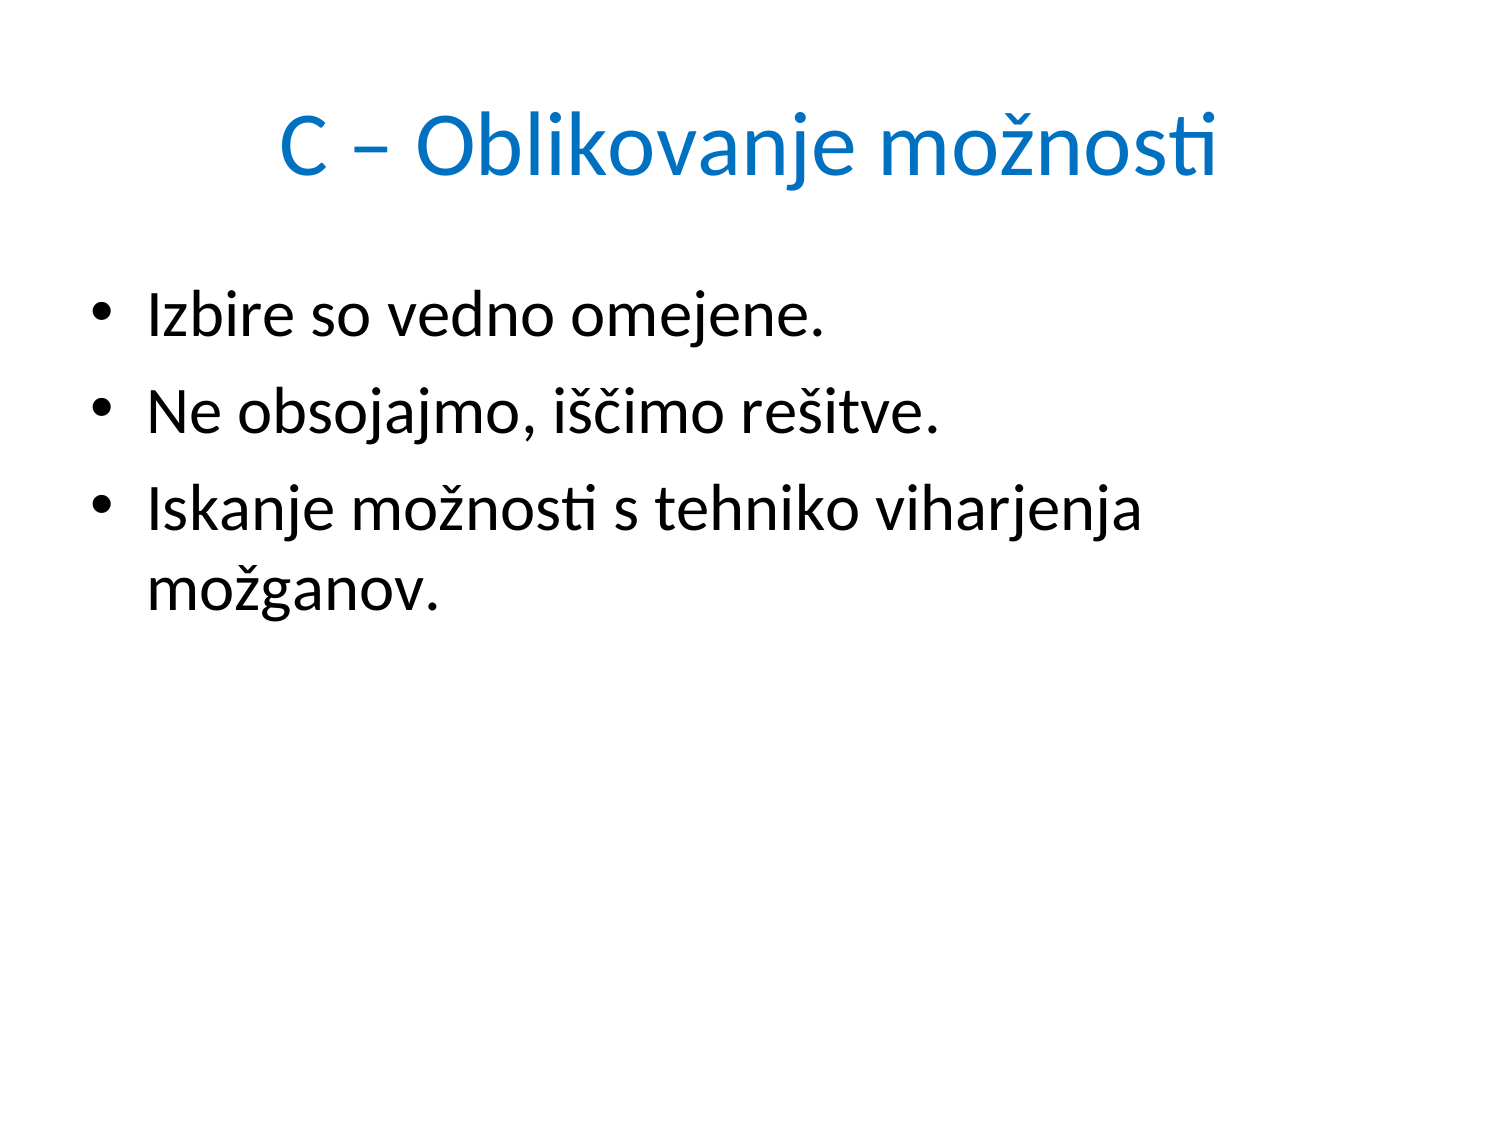

# C – Oblikovanje možnosti
Izbire so vedno omejene.
Ne obsojajmo, iščimo rešitve.
Iskanje možnosti s tehniko viharjenja možganov.